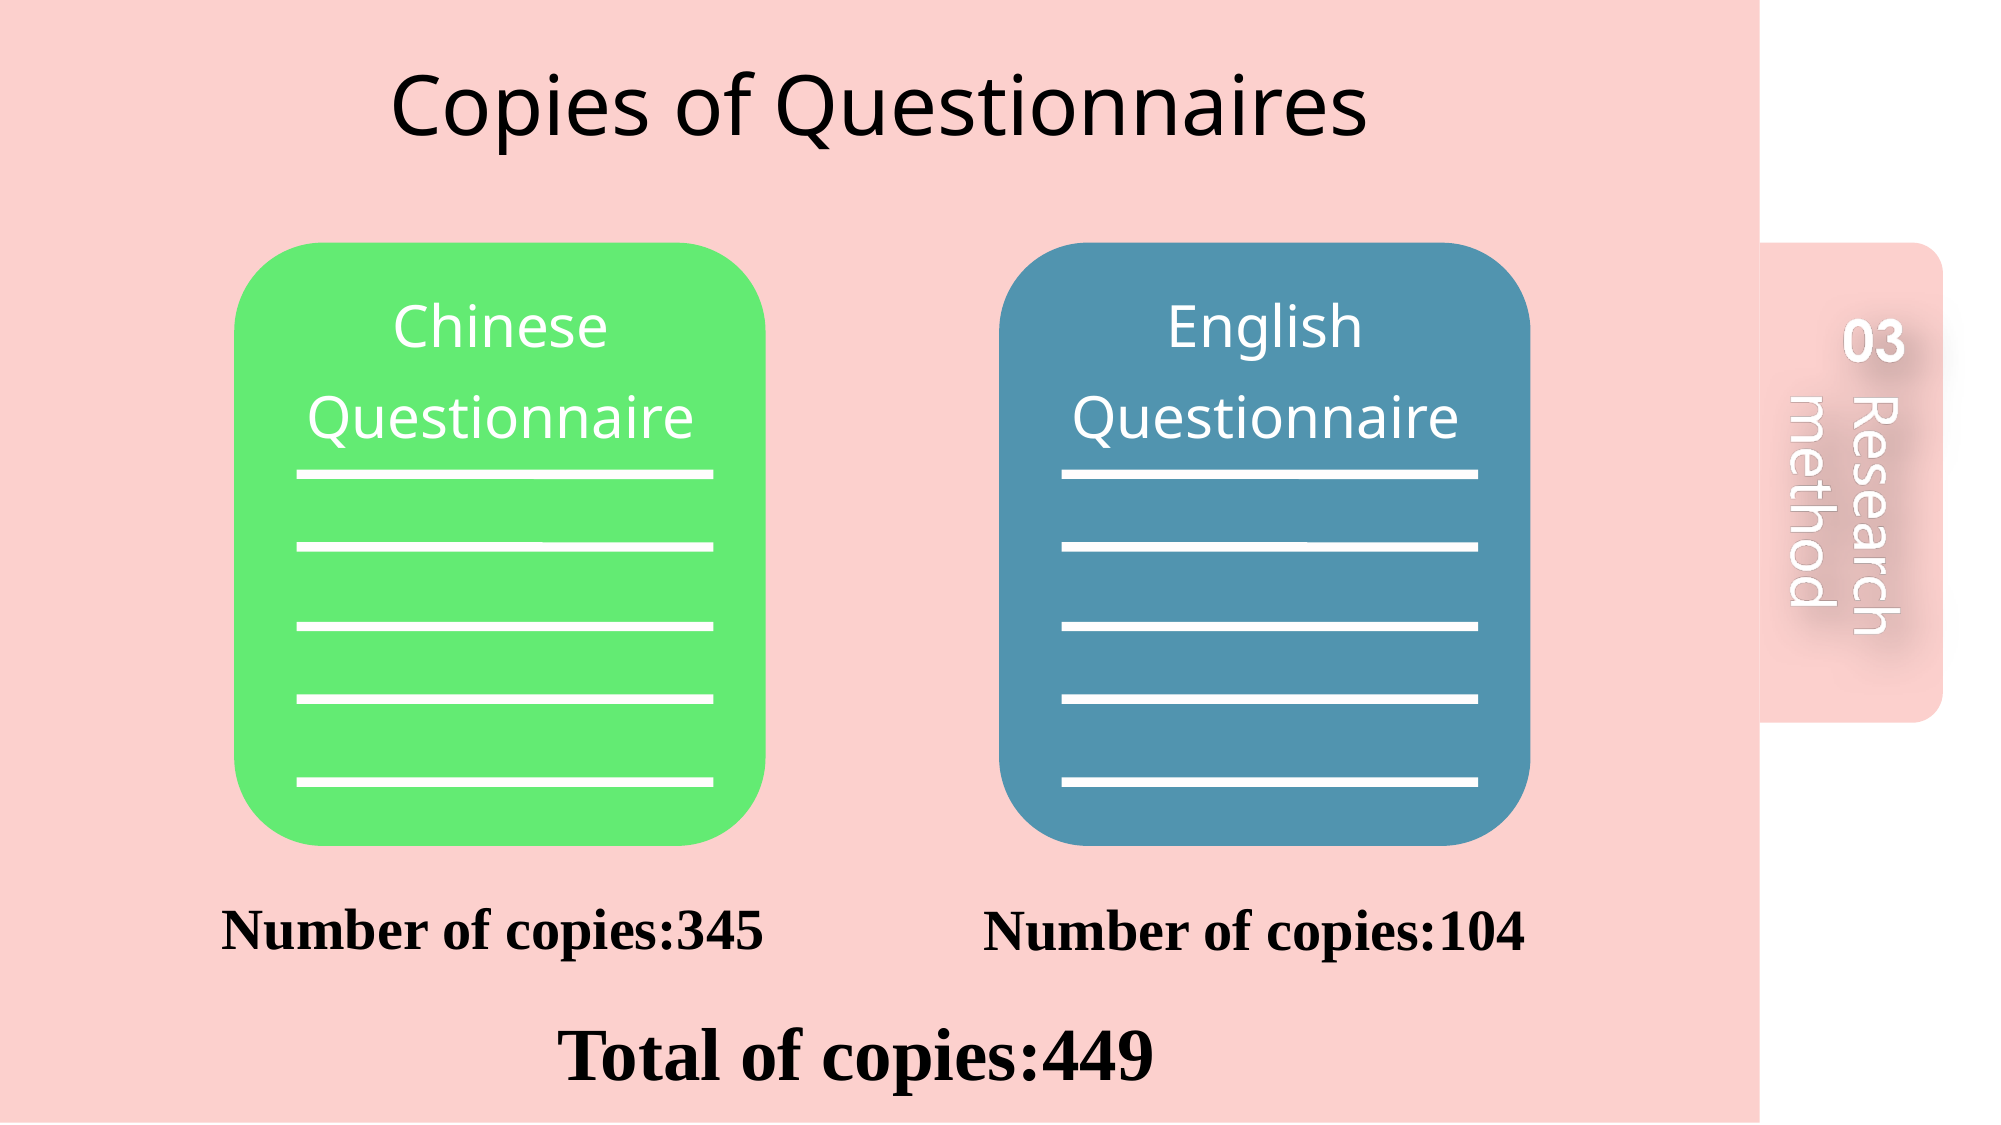

Copies of Questionnaires
Chinese Questionnaire
English Questionnaire
Number of copies:345
Number of copies:104
Total of copies:449